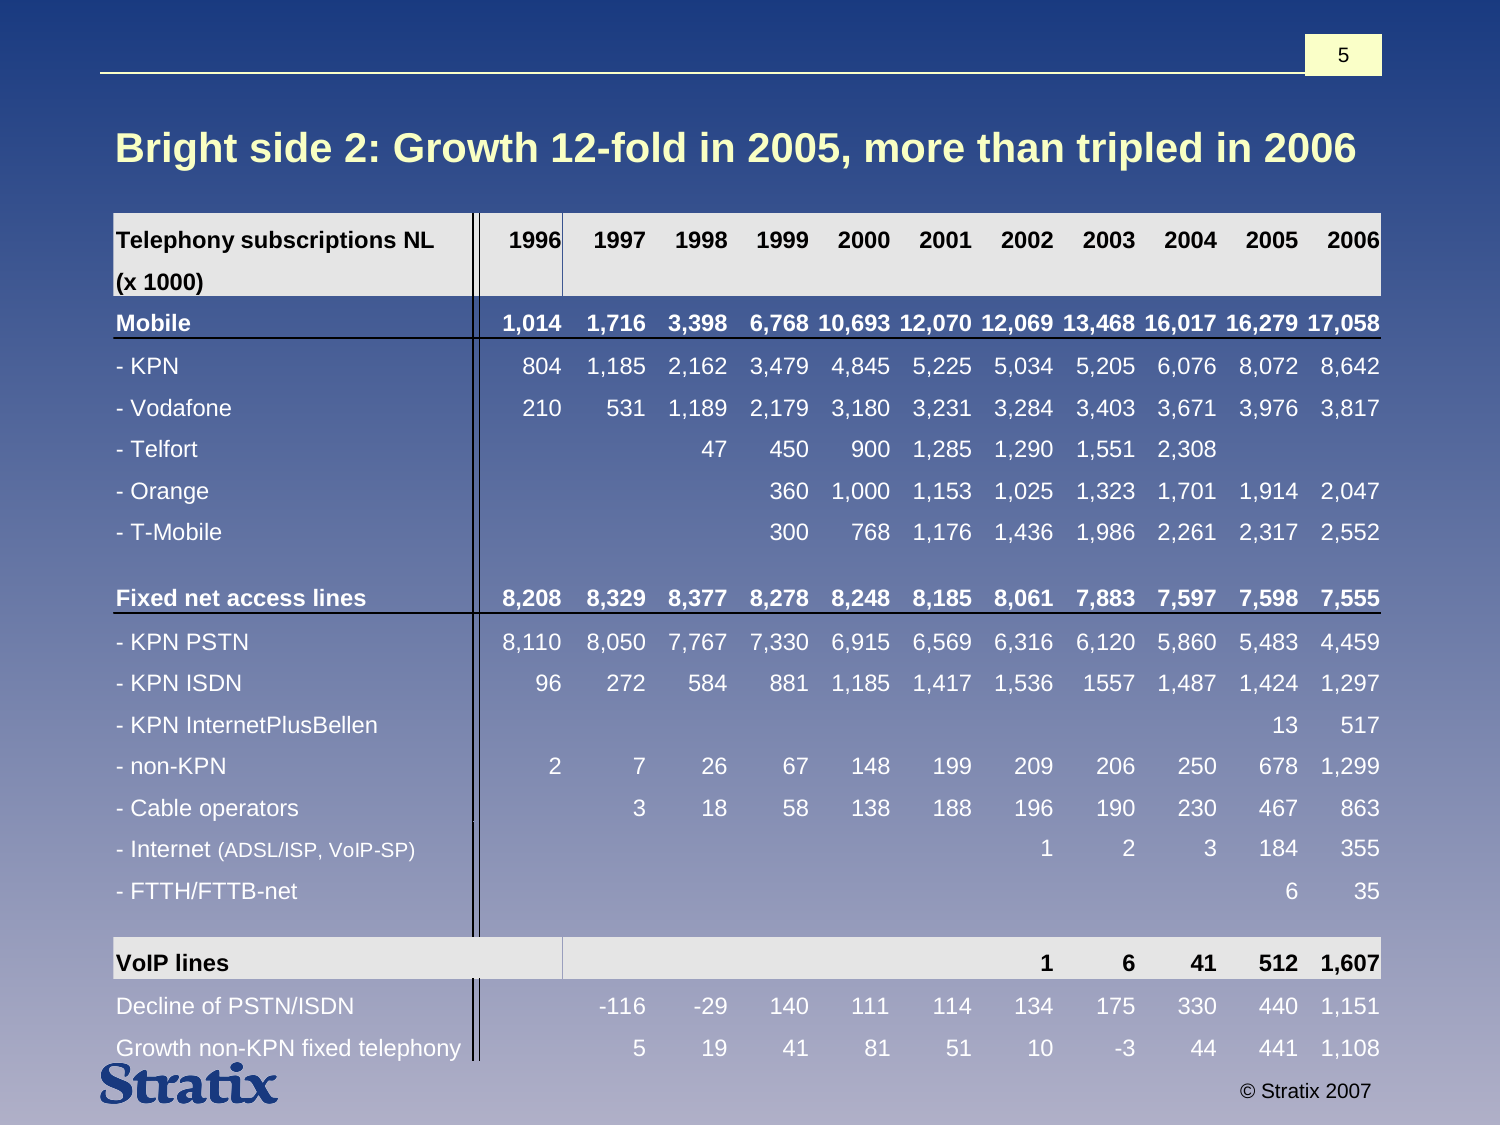

5
# Bright side 2: Growth 12-fold in 2005, more than tripled in 2006